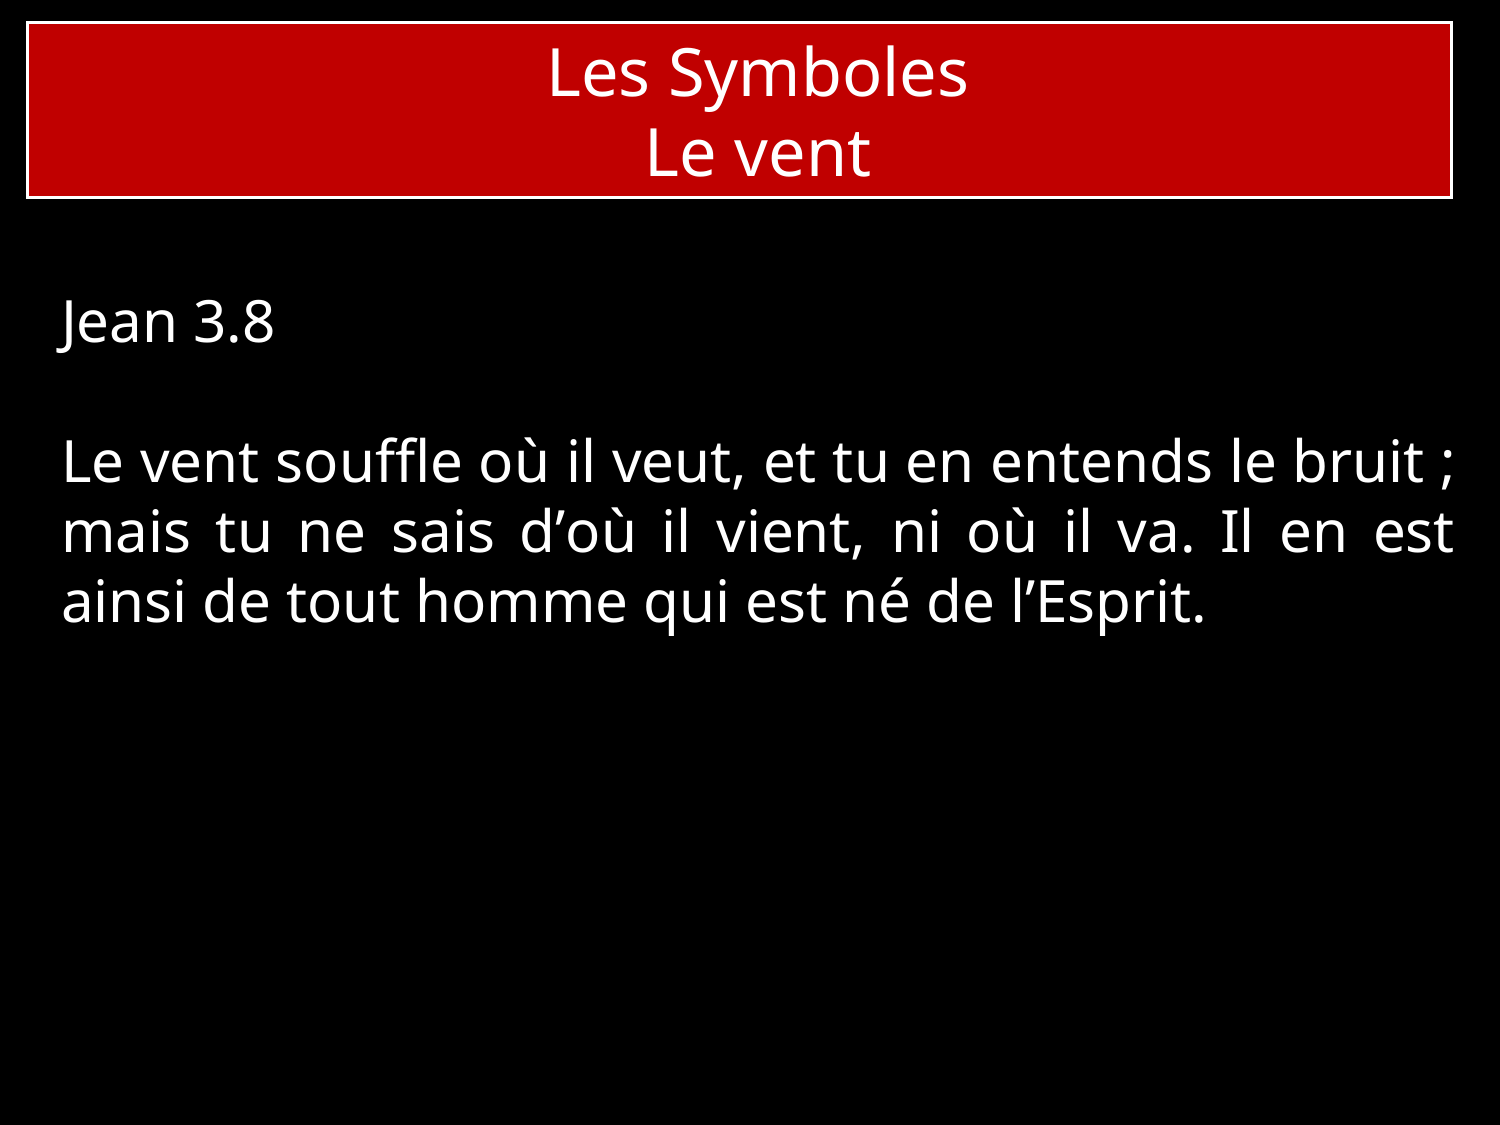

Les Symboles
Le vent
Jean 3.8
Le vent souffle où il veut, et tu en entends le bruit ; mais tu ne sais d’où il vient, ni où il va. Il en est ainsi de tout homme qui est né de l’Esprit.